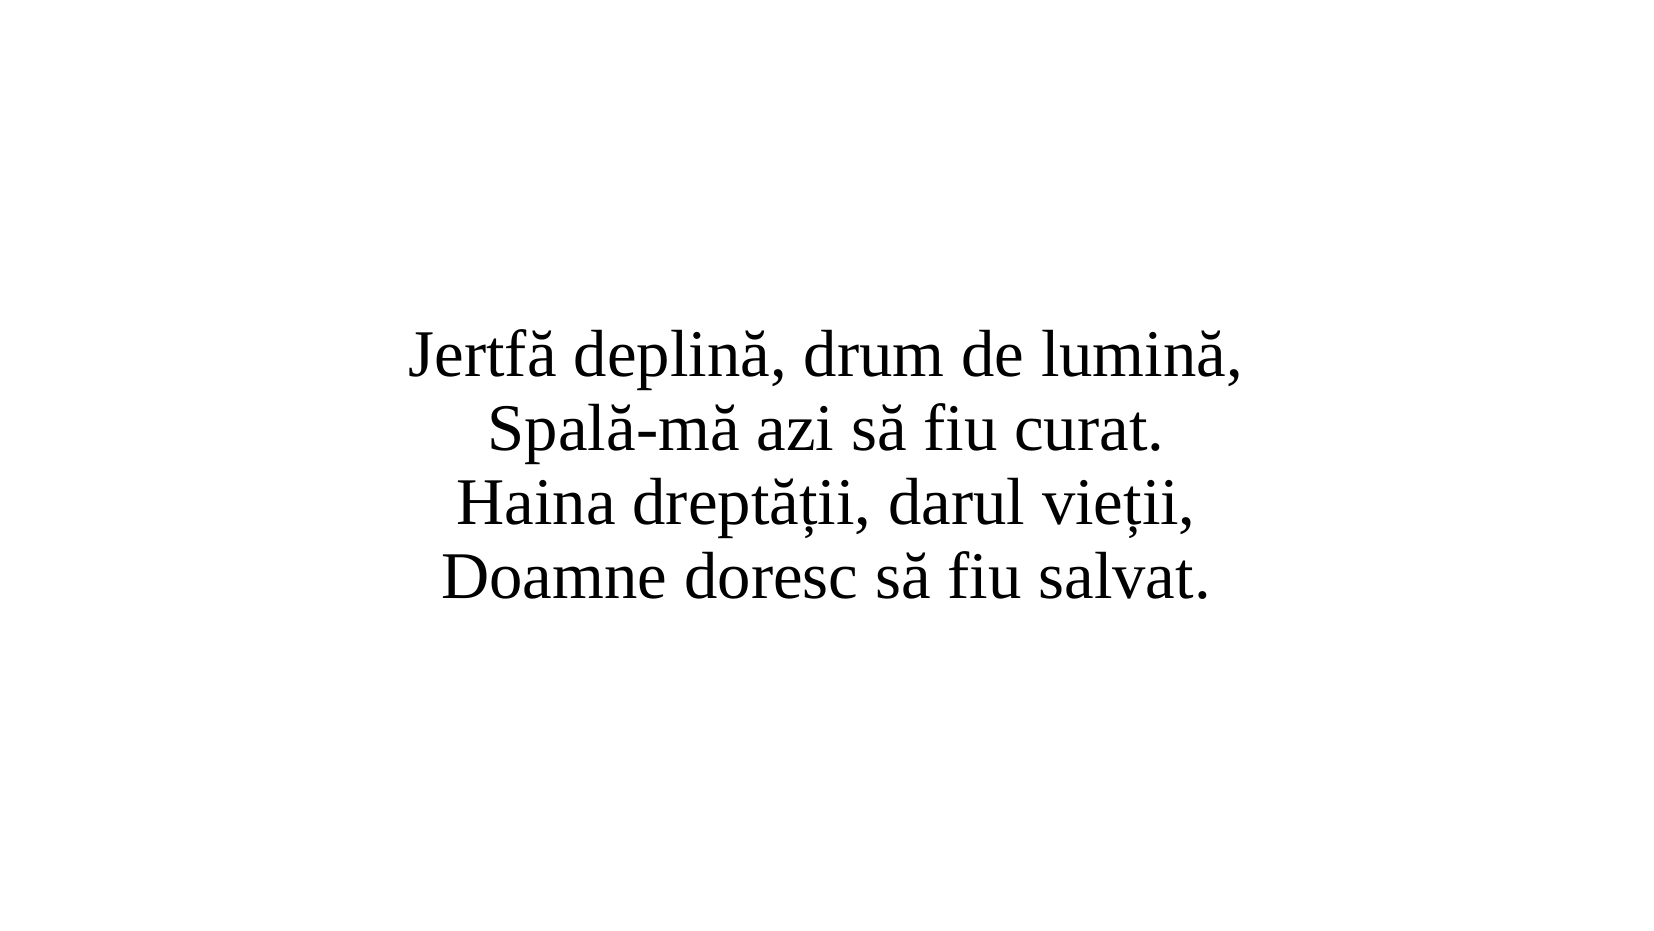

# Jertfă deplină, drum de lumină,
Spală-mă azi să fiu curat.
Haina dreptății, darul vieții,
Doamne doresc să fiu salvat.